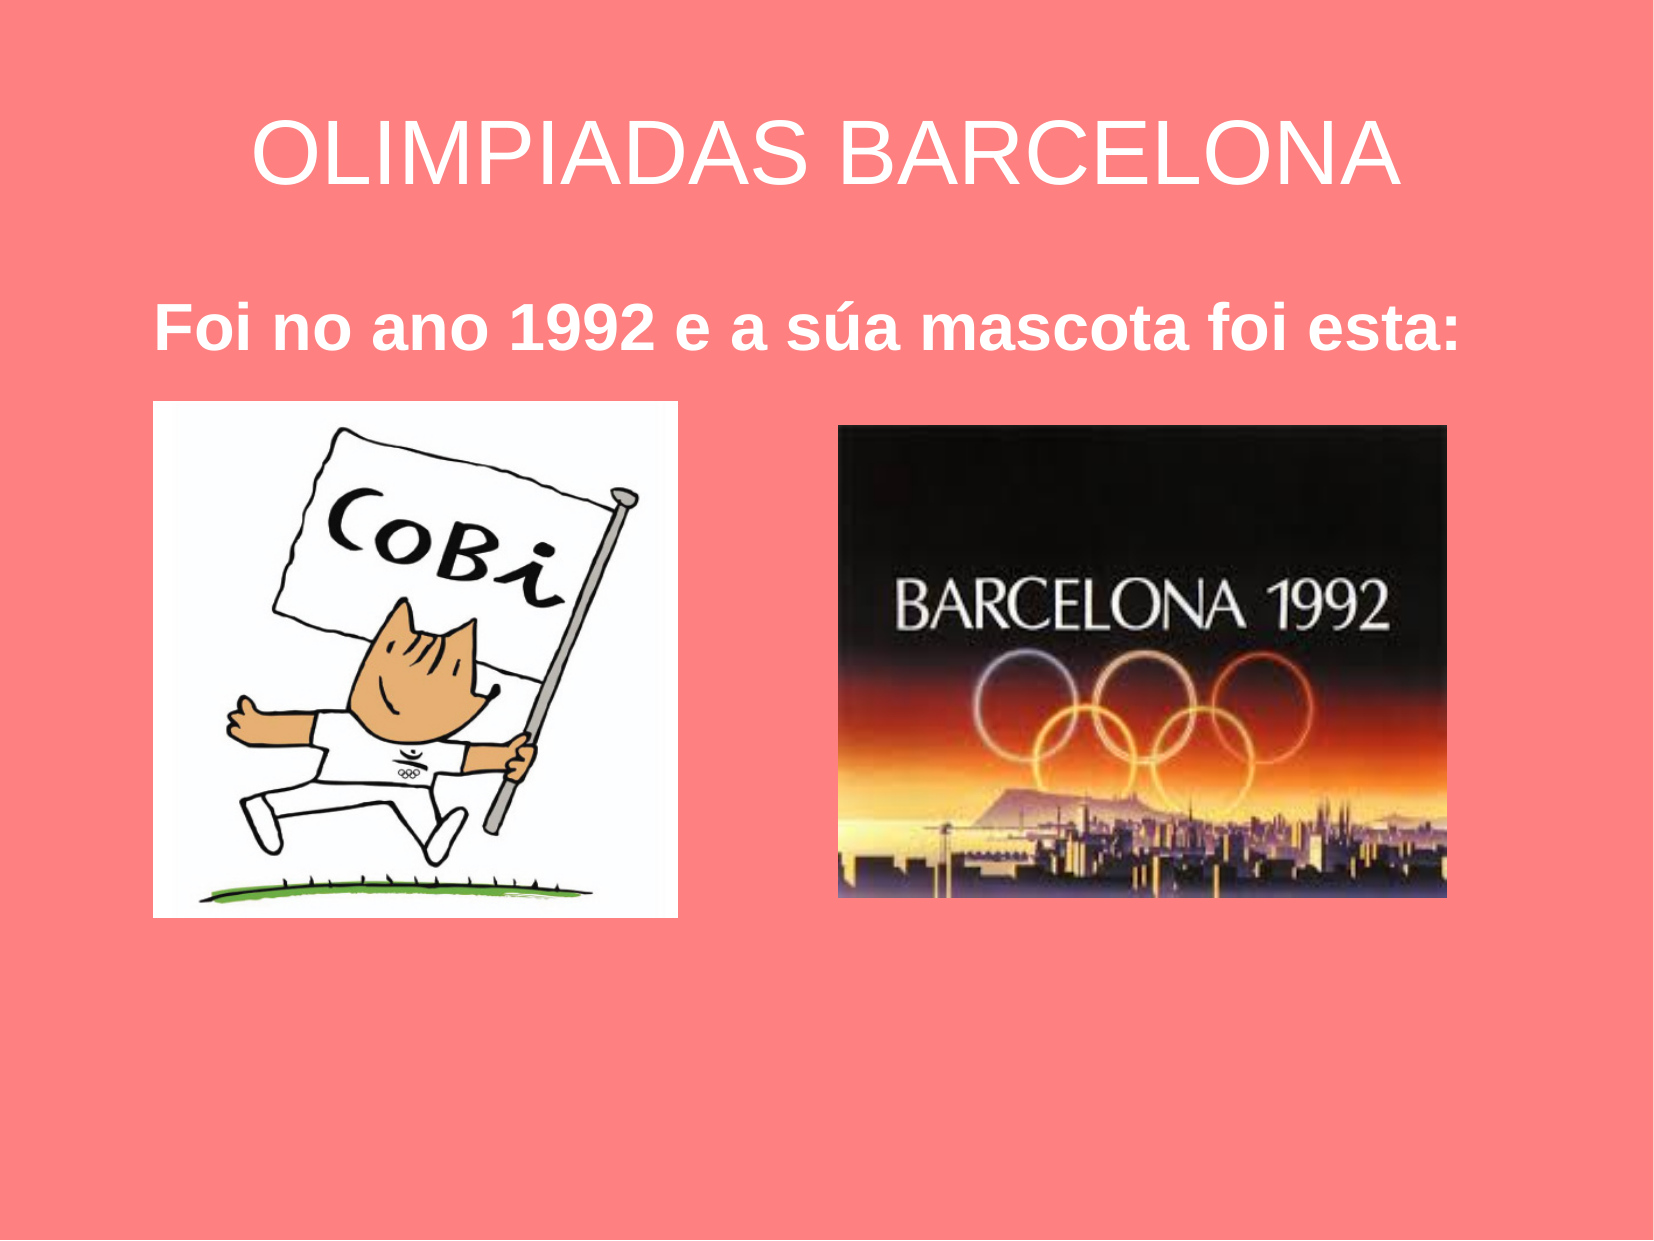

# OLIMPIADAS BARCELONA
Foi no ano 1992 e a súa mascota foi esta: